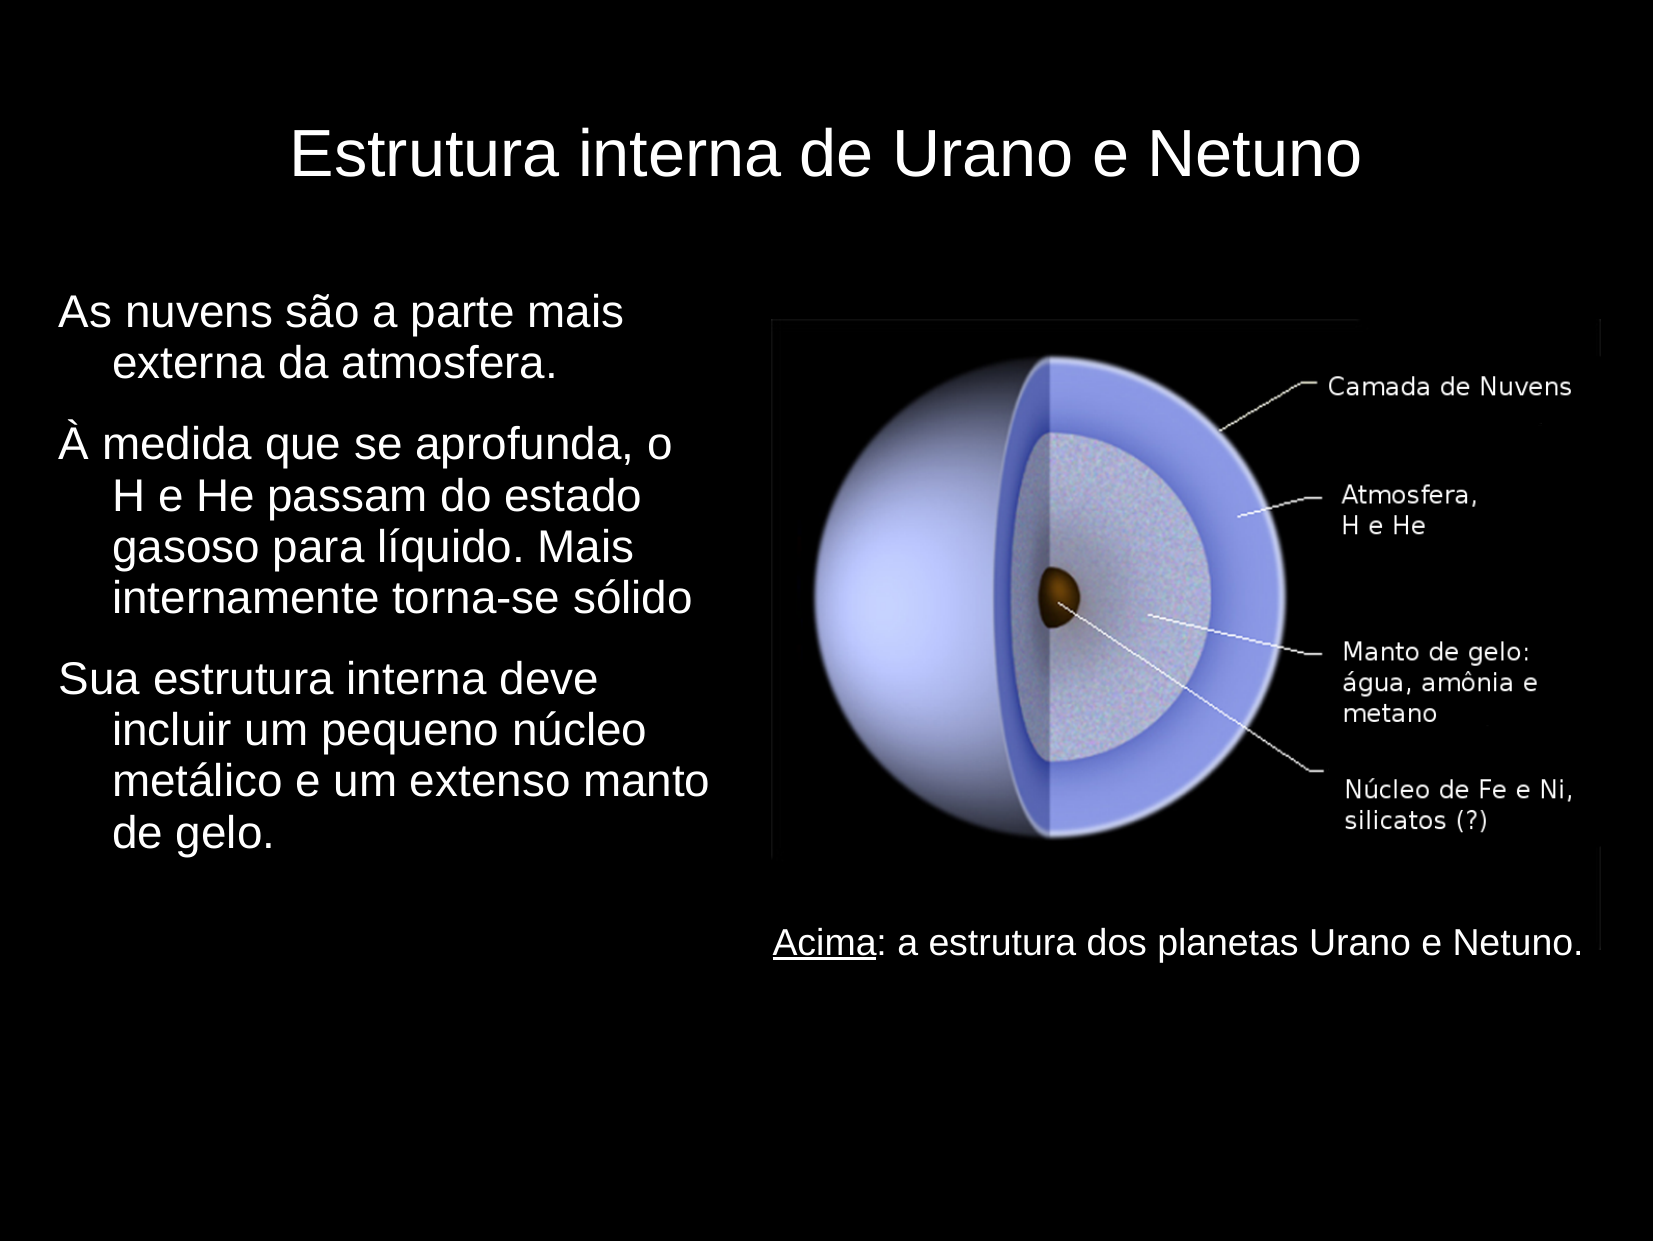

# Estrutura interna de Urano e Netuno
As nuvens são a parte mais externa da atmosfera.
À medida que se aprofunda, o H e He passam do estado gasoso para líquido. Mais internamente torna-se sólido
Sua estrutura interna deve incluir um pequeno núcleo metálico e um extenso manto de gelo.
Acima: a estrutura dos planetas Urano e Netuno.